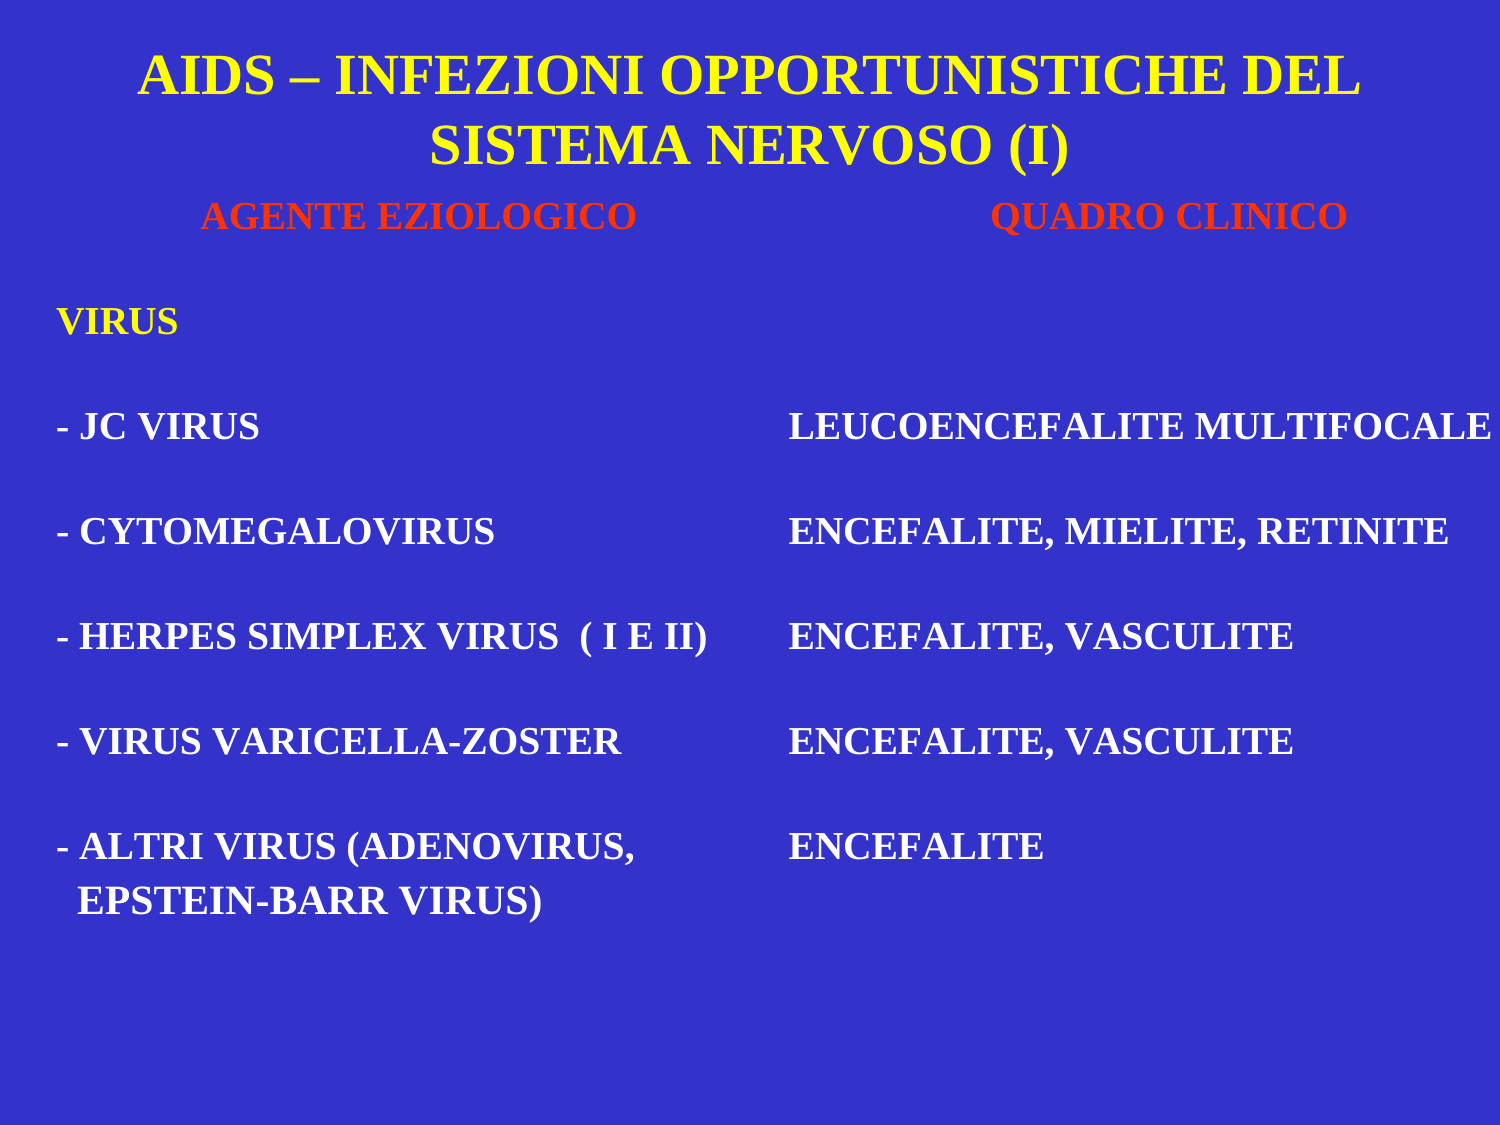

AIDS – INFEZIONI OPPORTUNISTICHE DEL SISTEMA NERVOSO (I)
AGENTE EZIOLOGICO
VIRUS
- JC VIRUS
- CYTOMEGALOVIRUS
- HERPES SIMPLEX VIRUS ( I E II)
- VIRUS VARICELLA-ZOSTER
- ALTRI VIRUS (ADENOVIRUS,
 EPSTEIN-BARR VIRUS)
QUADRO CLINICO
LEUCOENCEFALITE MULTIFOCALE
ENCEFALITE, MIELITE, RETINITE
ENCEFALITE, VASCULITE
ENCEFALITE, VASCULITE
ENCEFALITE